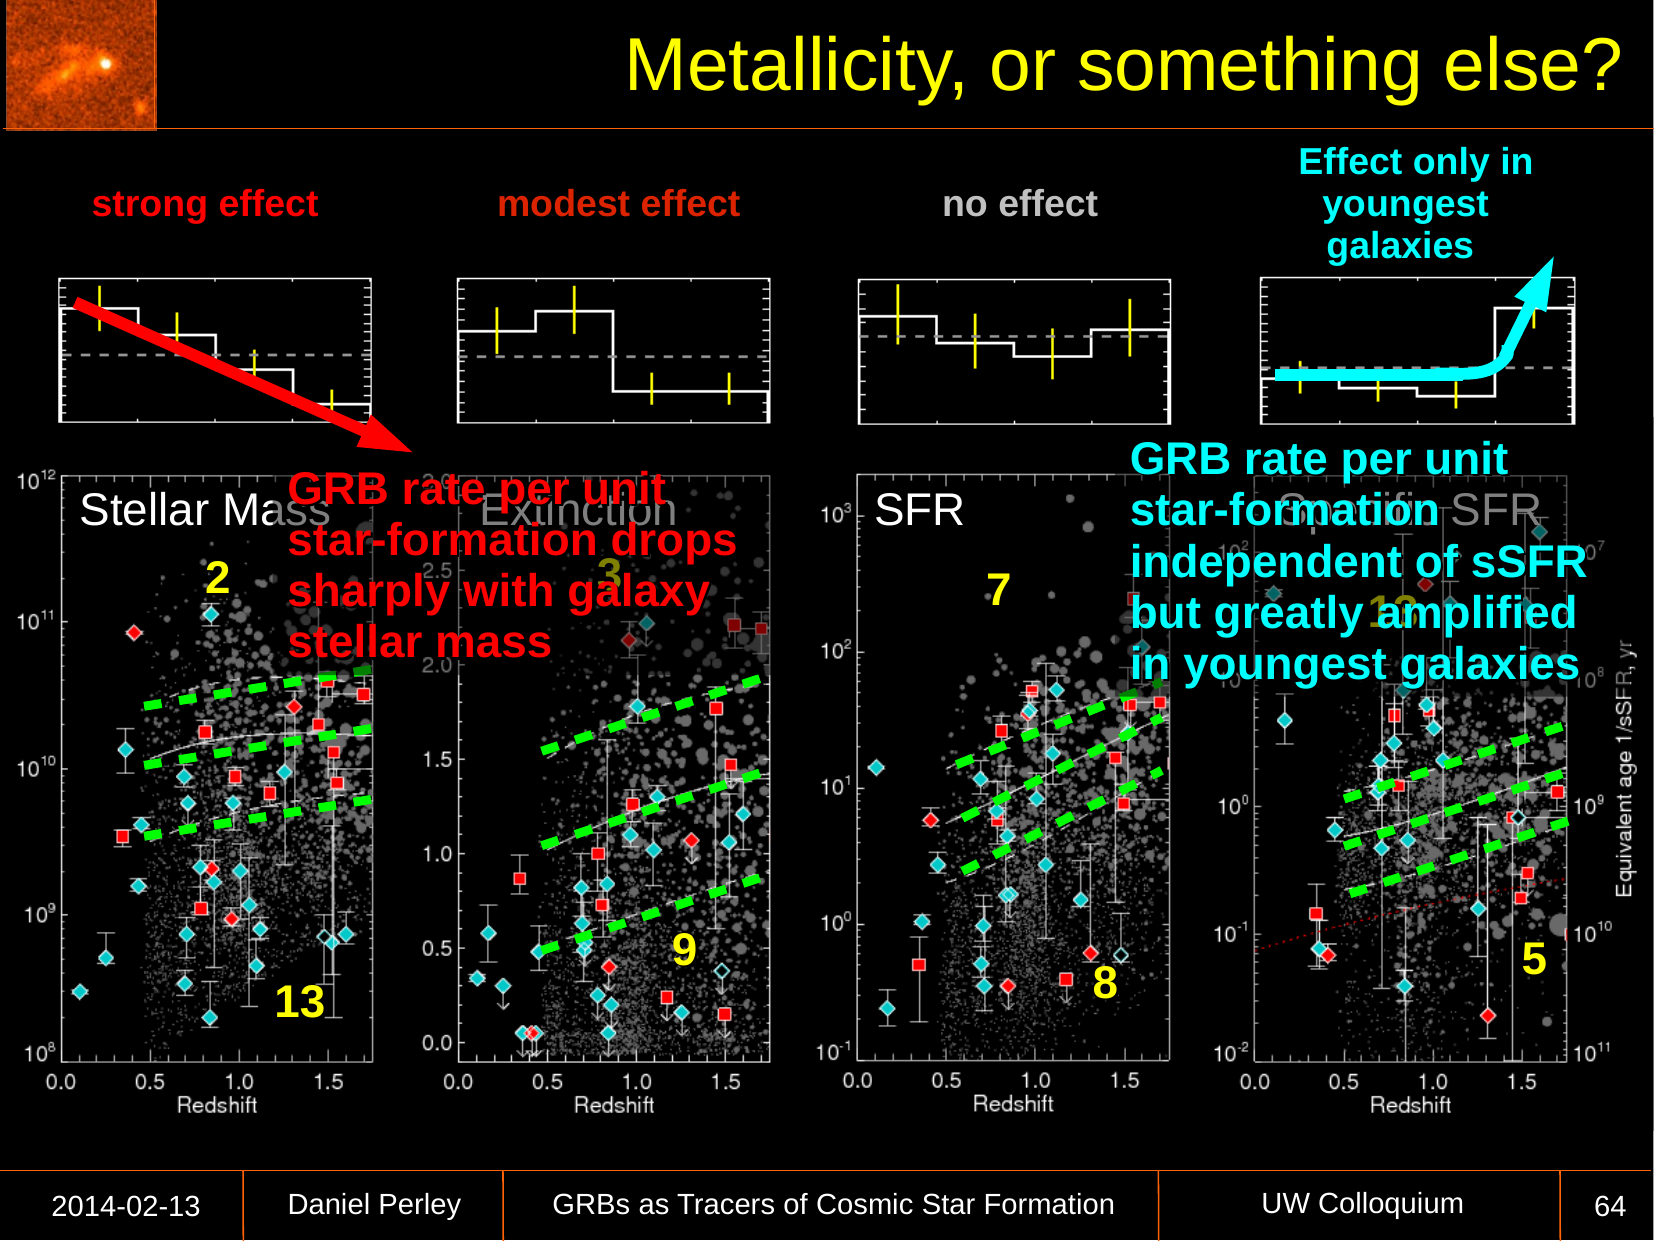

# Metallicity, or something else?
Effect only in youngest galaxies
strong effect
modest effect
no effect
GRB rate per unit star-formation independent of sSFR but greatly amplified in youngest galaxies
GRB rate per unit star-formation drops sharply with galaxy stellar mass
Stellar Mass
Extinction
SFR
Specific SFR
3
2
7
13
9
5
8
13
2014-02-13
64